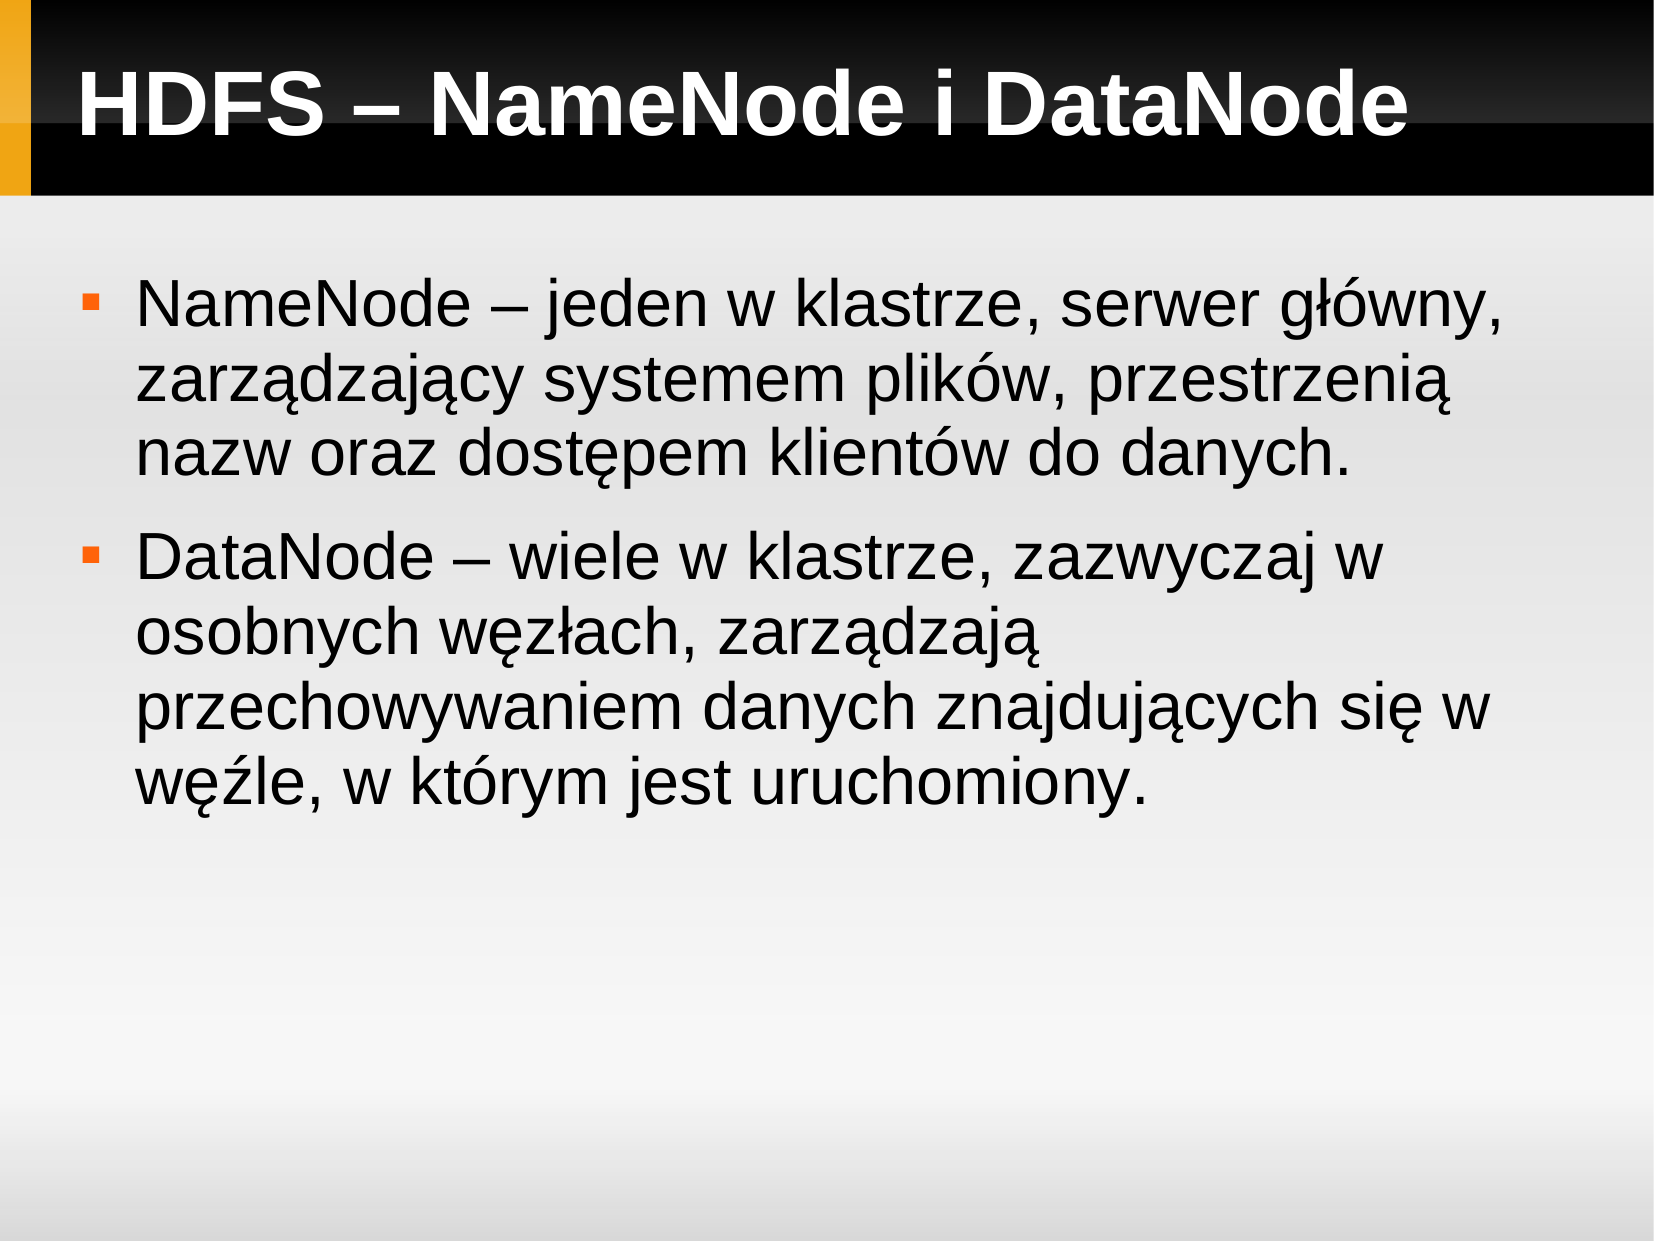

#
HDFS – NameNode i DataNode
NameNode – jeden w klastrze, serwer główny, zarządzający systemem plików, przestrzenią nazw oraz dostępem klientów do danych.
DataNode – wiele w klastrze, zazwyczaj w osobnych węzłach, zarządzają przechowywaniem danych znajdujących się w węźle, w którym jest uruchomiony.